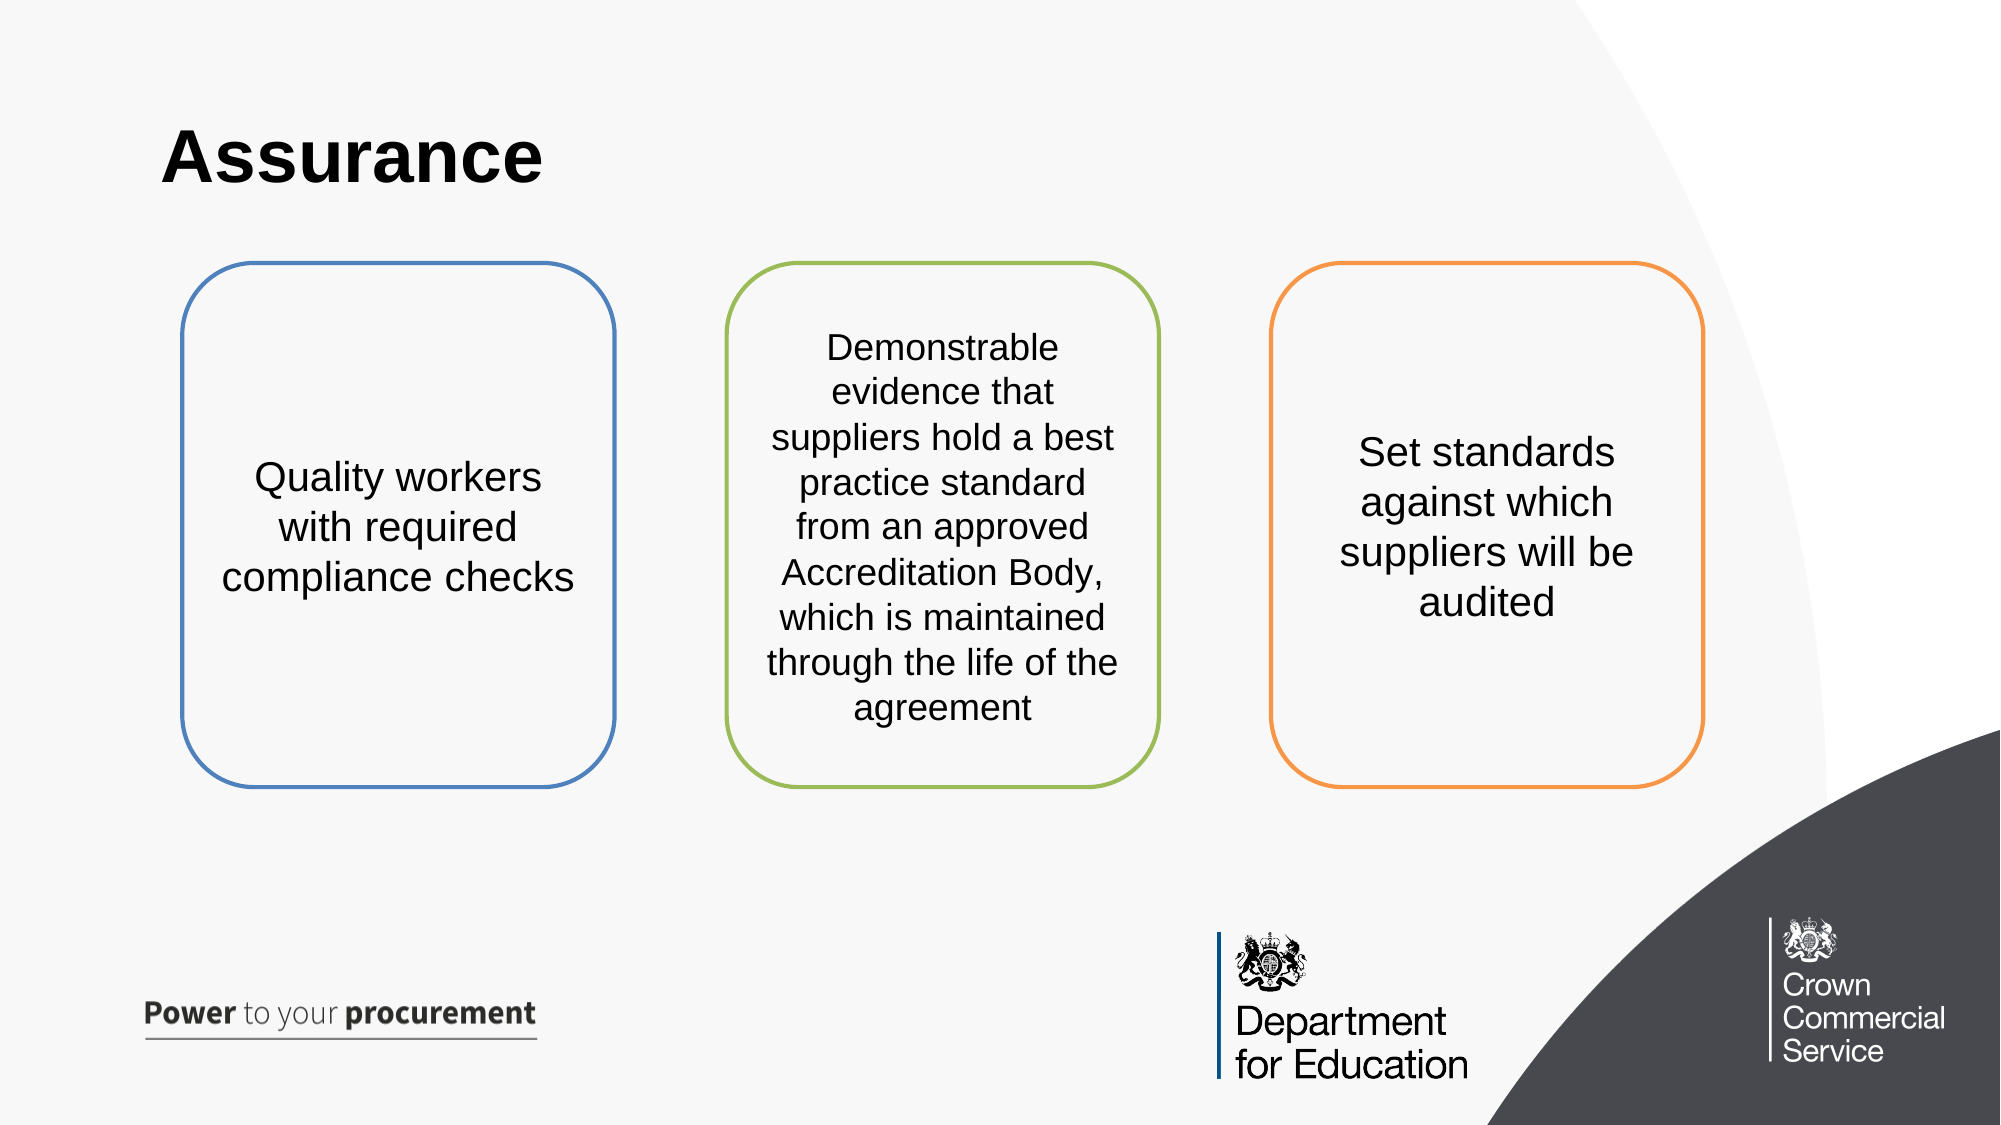

Assurance
Quality workers with required compliance checks
Demonstrable evidence that suppliers hold a best practice standard from an approved Accreditation Body, which is maintained through the life of the agreement
Set standards against which suppliers will be audited